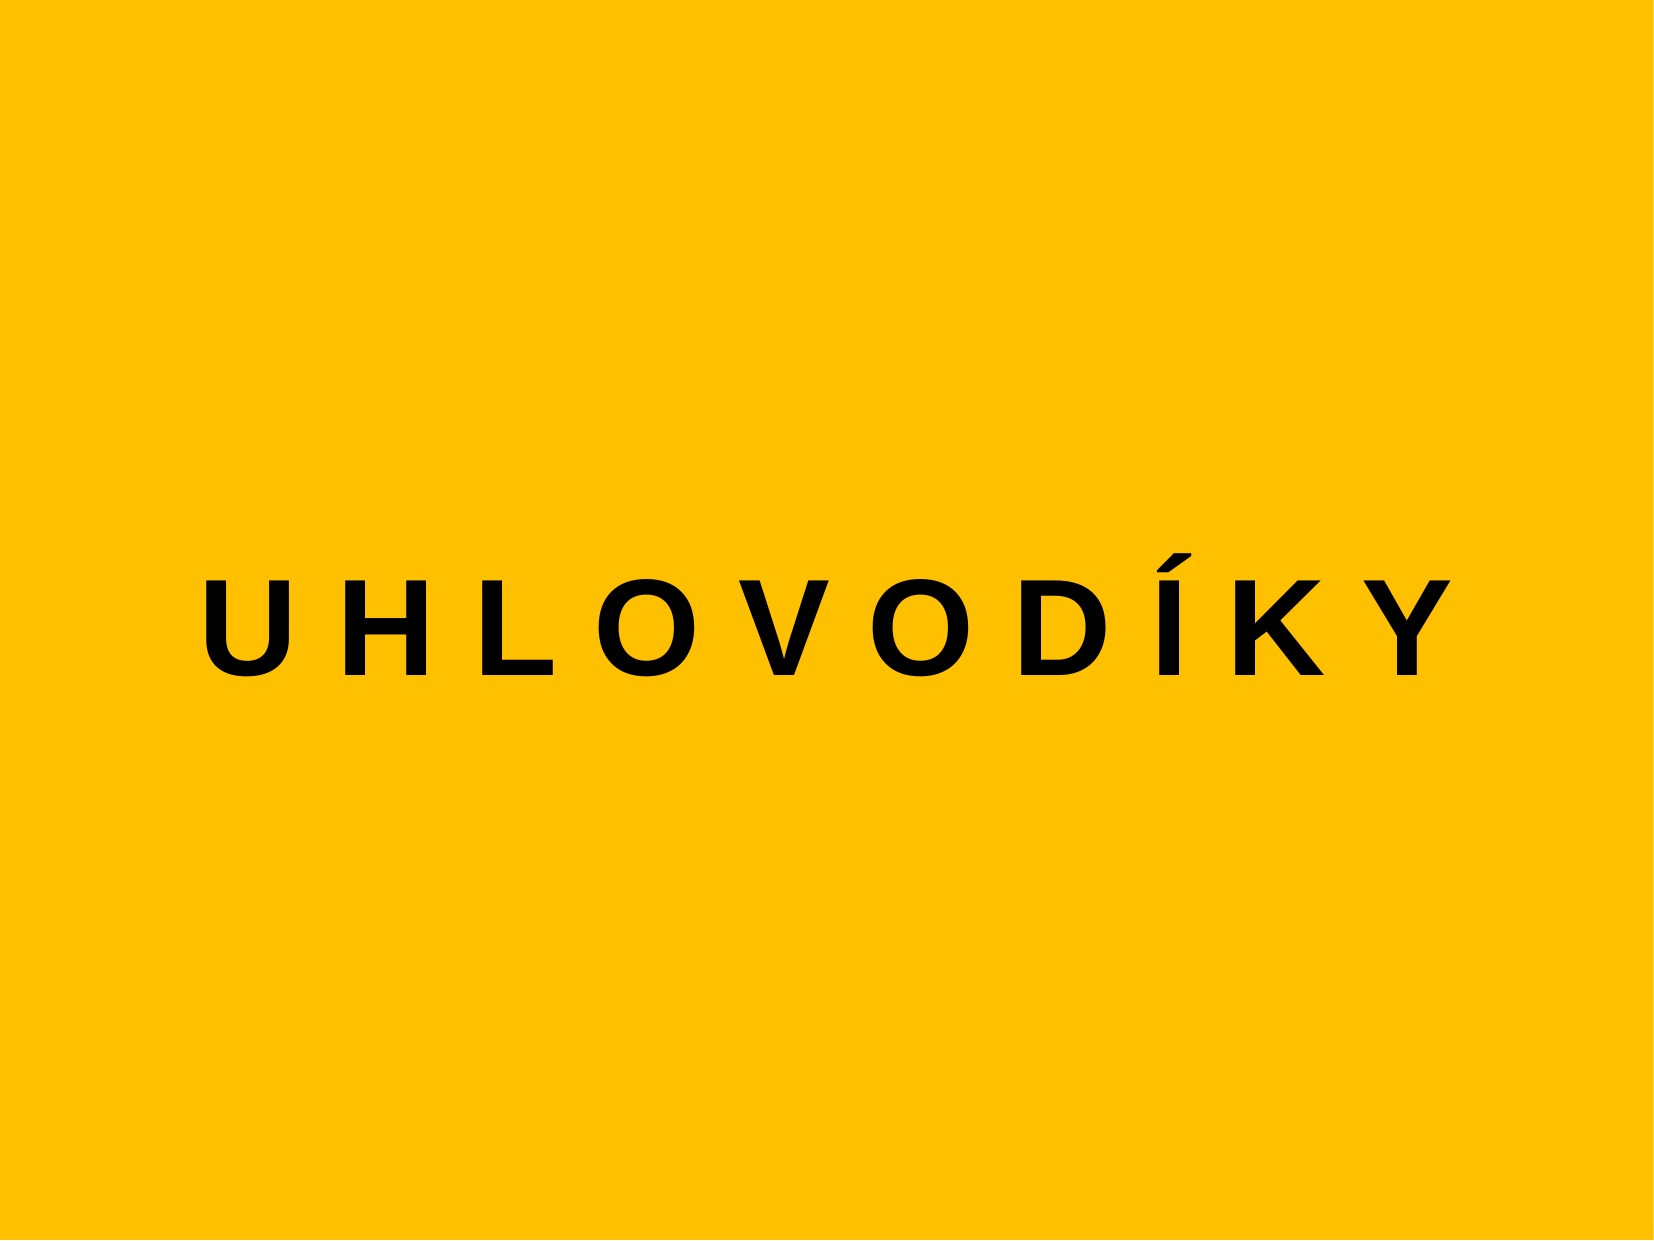

# U H L O V O D Í K Y